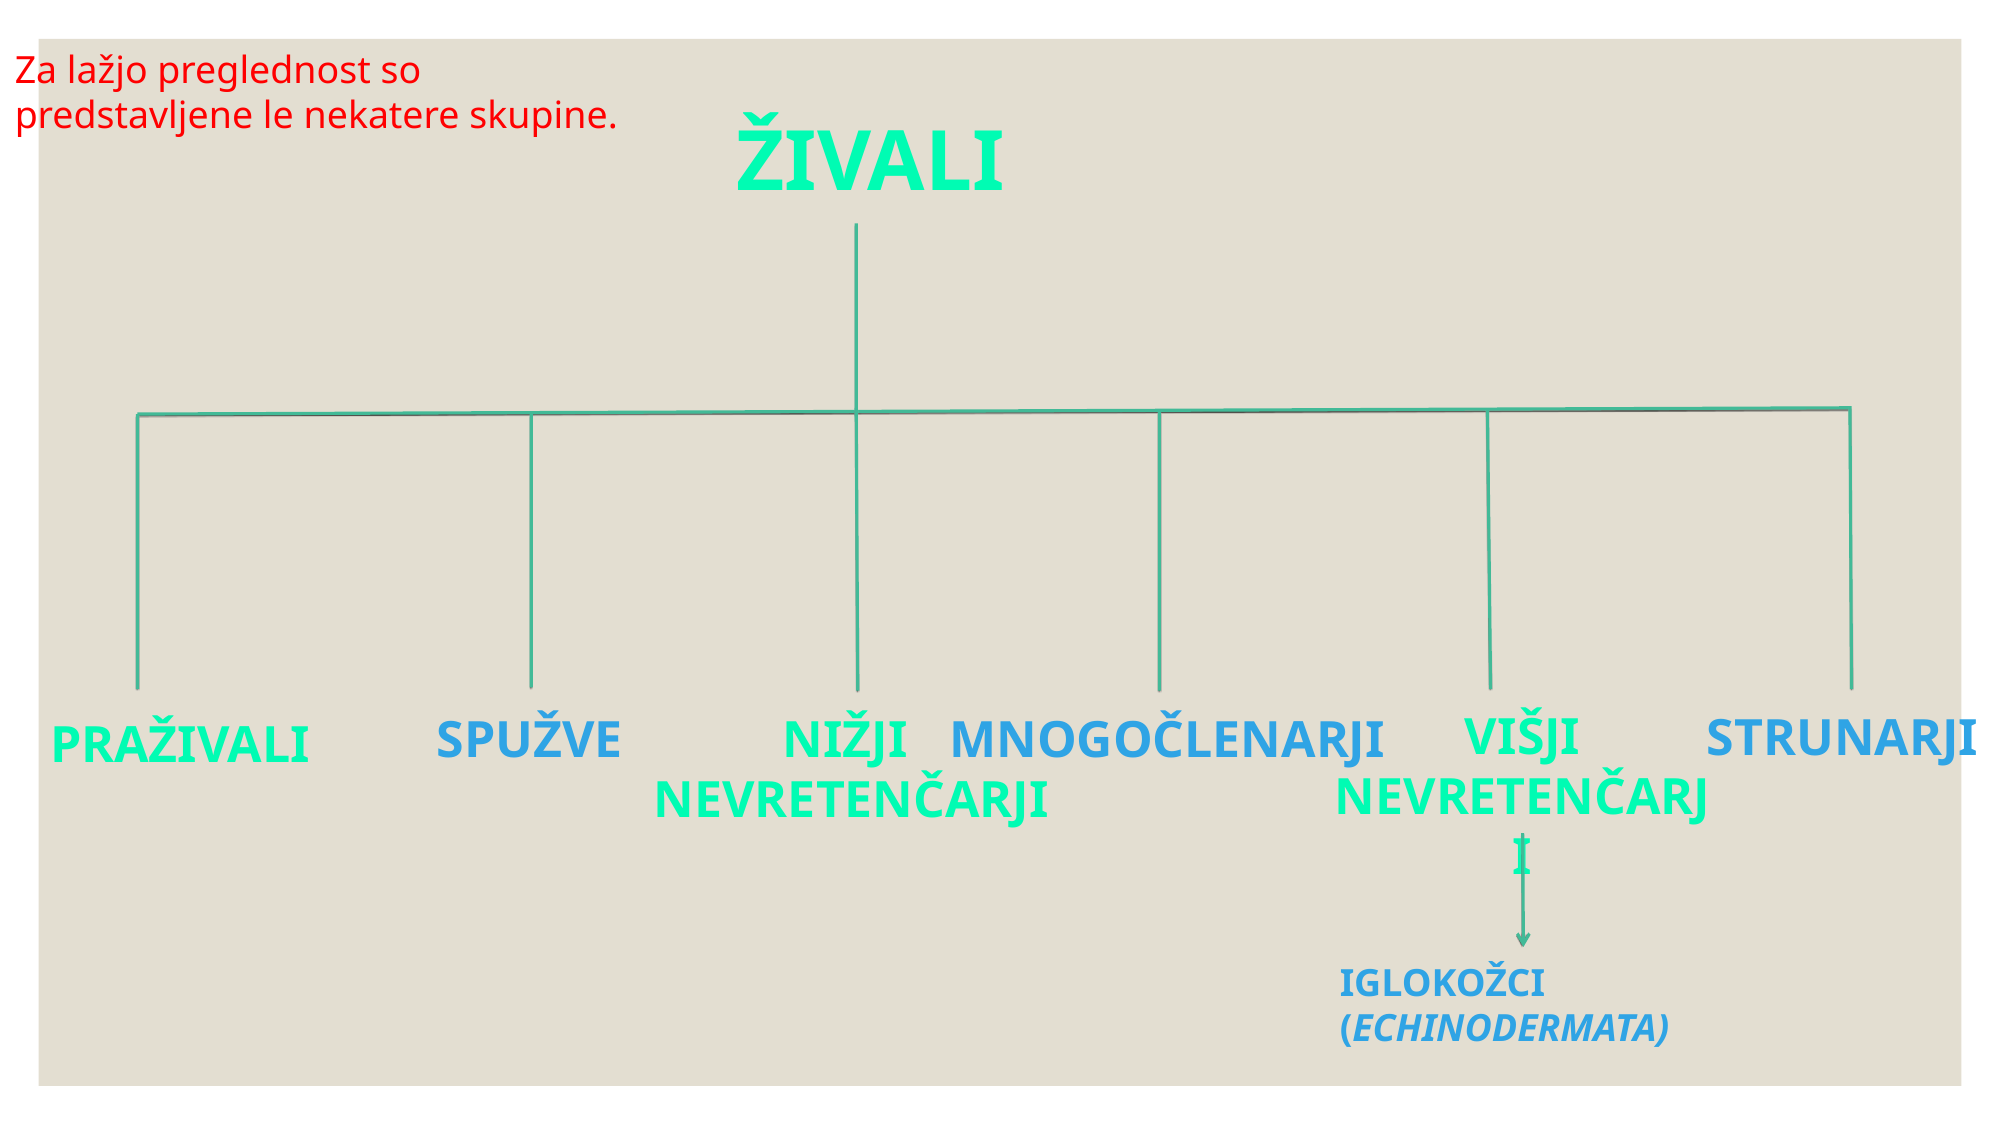

Za lažjo preglednost so predstavljene le nekatere skupine.
Živali
Višji
Nevretenčarji
strunarji
Spužve
Nižji
Nevretenčarji
Mnogočlenarji
Praživali
iglokožci (Echinodermata)